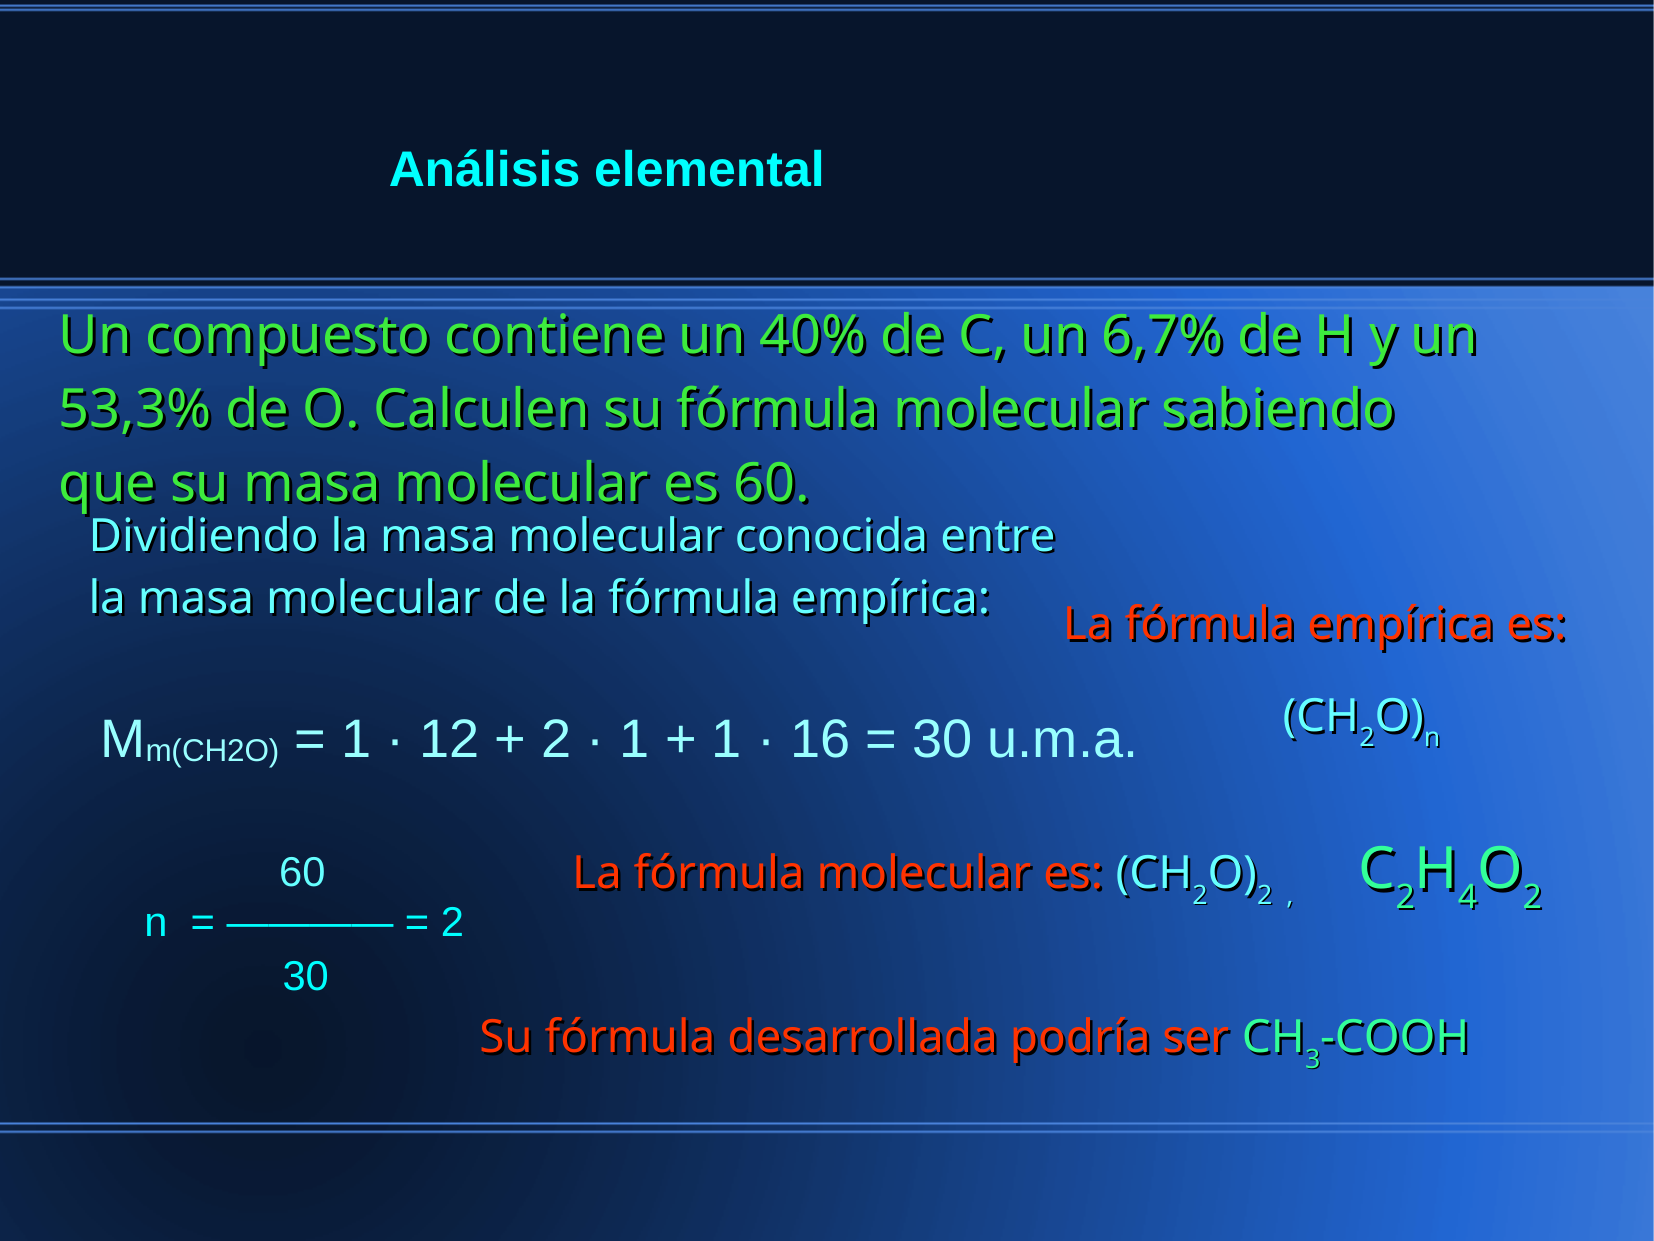

# Análisis elemental
Un compuesto contiene un 40% de C, un 6,7% de H y un 53,3% de O. Calculen su fórmula molecular sabiendo que su masa molecular es 60.
Dividiendo la masa molecular conocida entre la masa molecular de la fórmula empírica:
La fórmula empírica es:
 (CH2O)n
Mm(CH2O) = 1 · 12 + 2 · 1 + 1 · 16 = 30 u.m.a.
 60
 n = ———— = 2
 30
La fórmula molecular es: (CH2O)2 , C2H4O2
Su fórmula desarrollada podría ser CH3-COOH